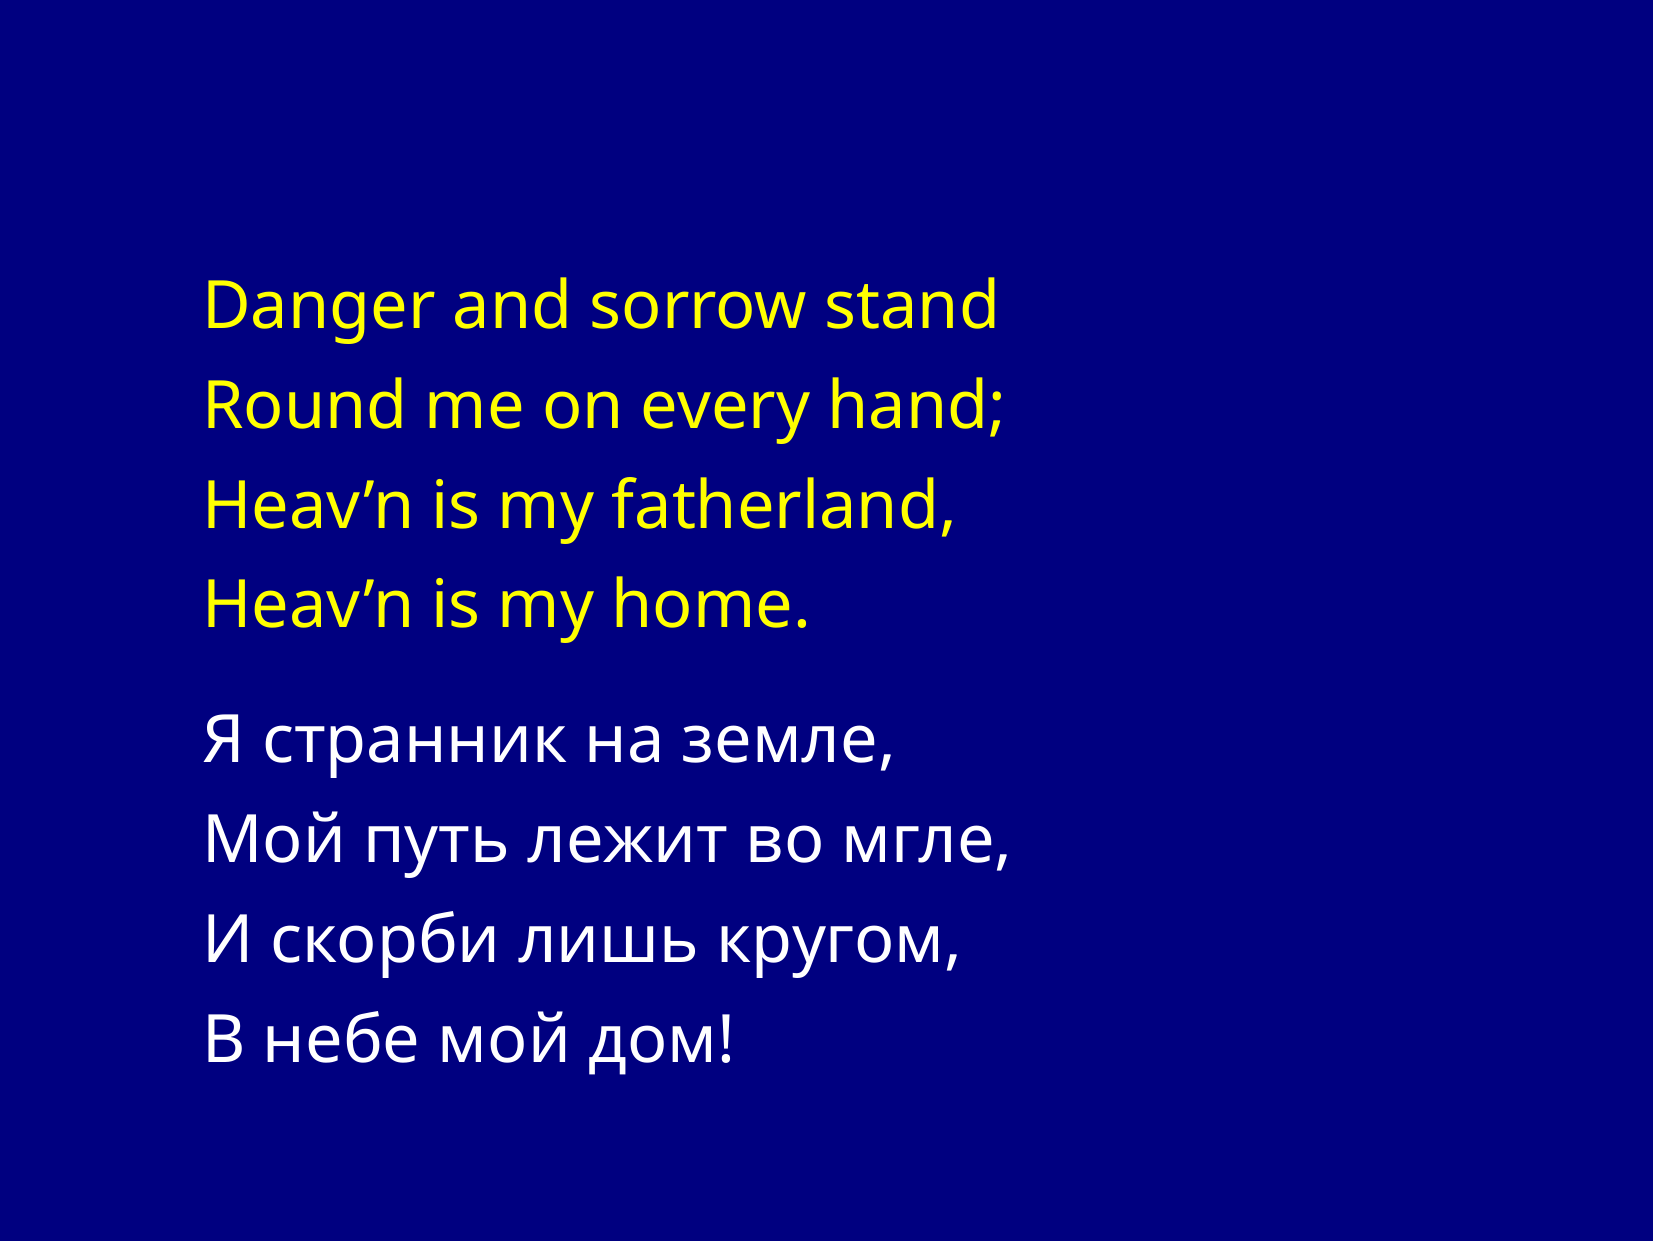

Danger and sorrow stand
	Round me on every hand;
	Heav’n is my fatherland,
	Heav’n is my home.
	Я странник на земле,
	Мой путь лежит во мгле,
	И скорби лишь кругом,
	В небе мой дом!